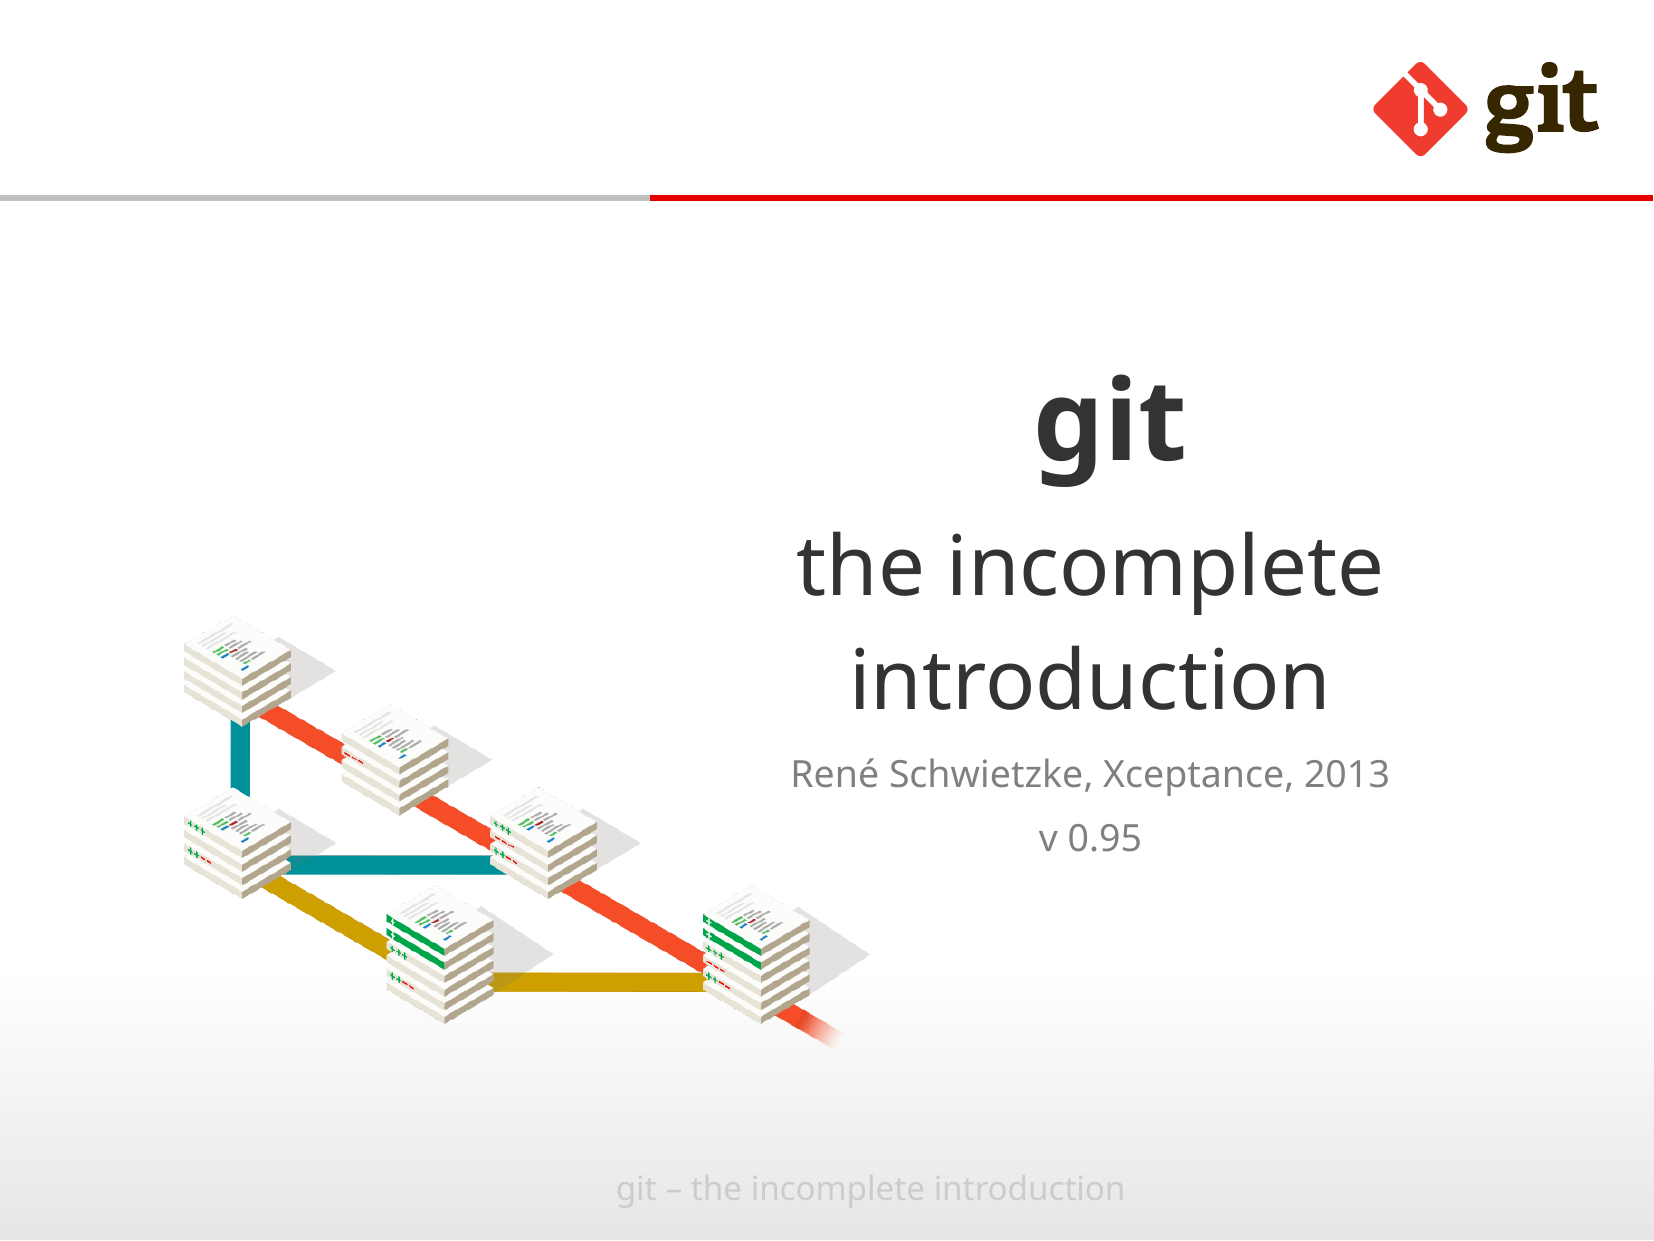

#
git
the incomplete introduction
René Schwietzke, Xceptance, 2013
v 0.95